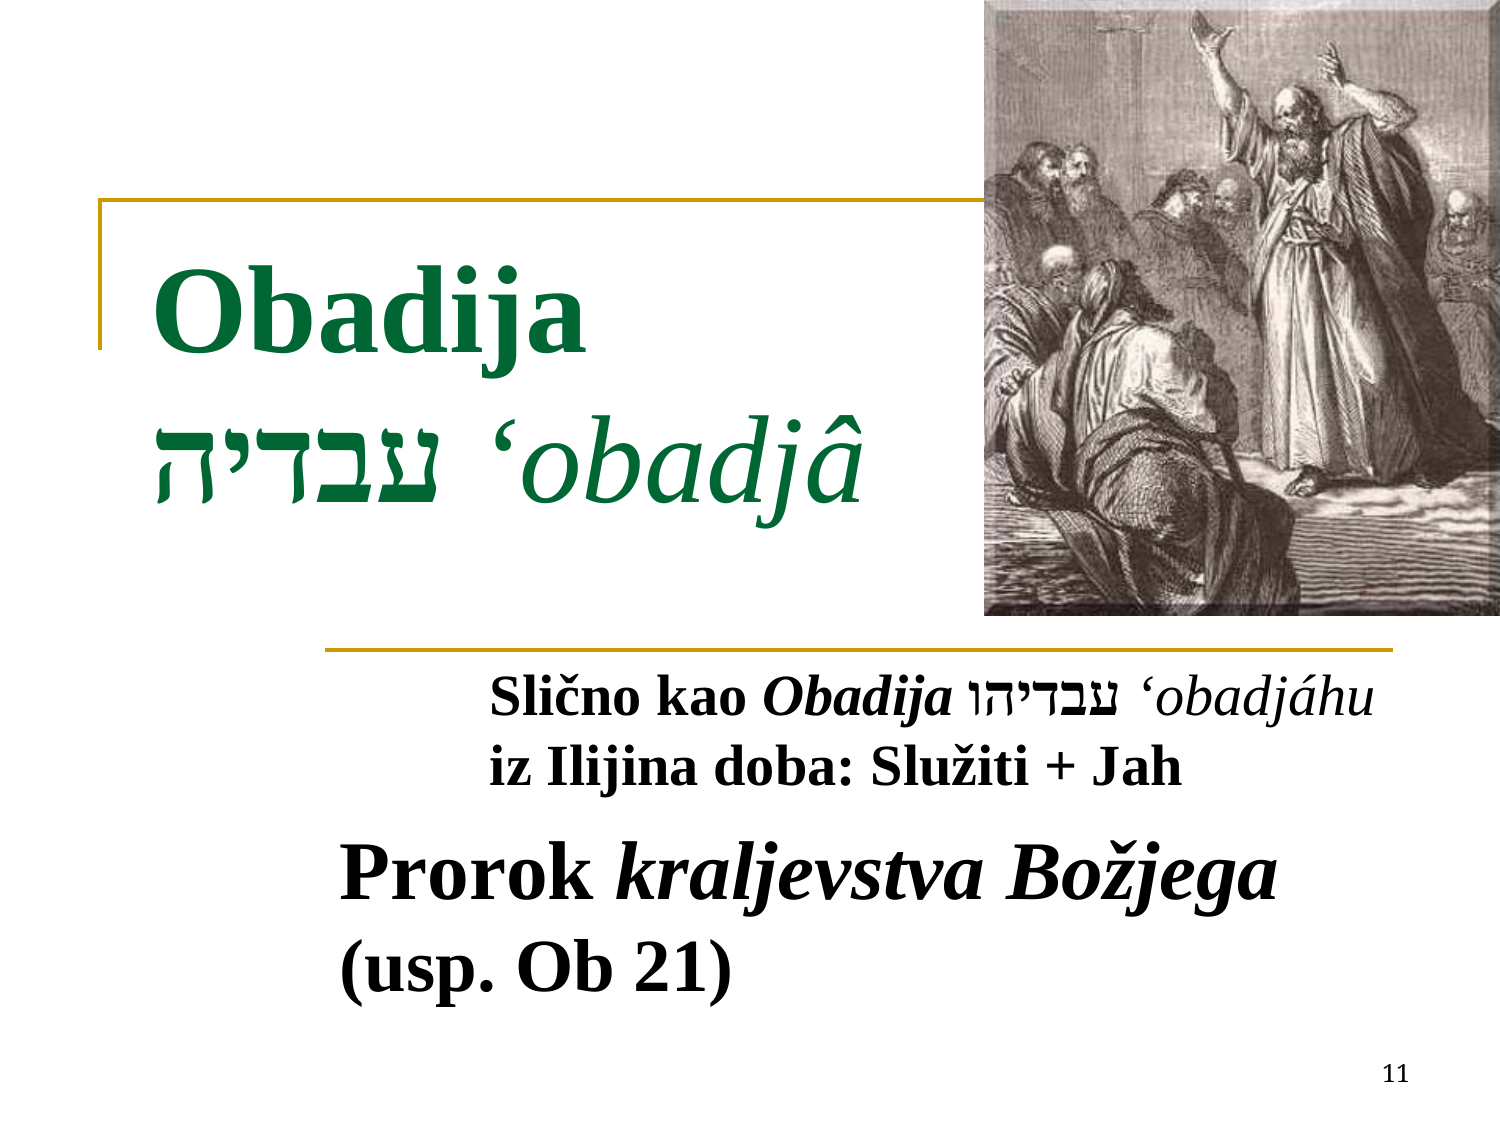

# Obadija עבדיה ‘obadjâ
	Slično kao Obadija עבדיהו ‘obadjáhu
	iz Ilijina doba: Služiti + Jah
Prorok kraljevstva Božjega
(usp. Ob 21)